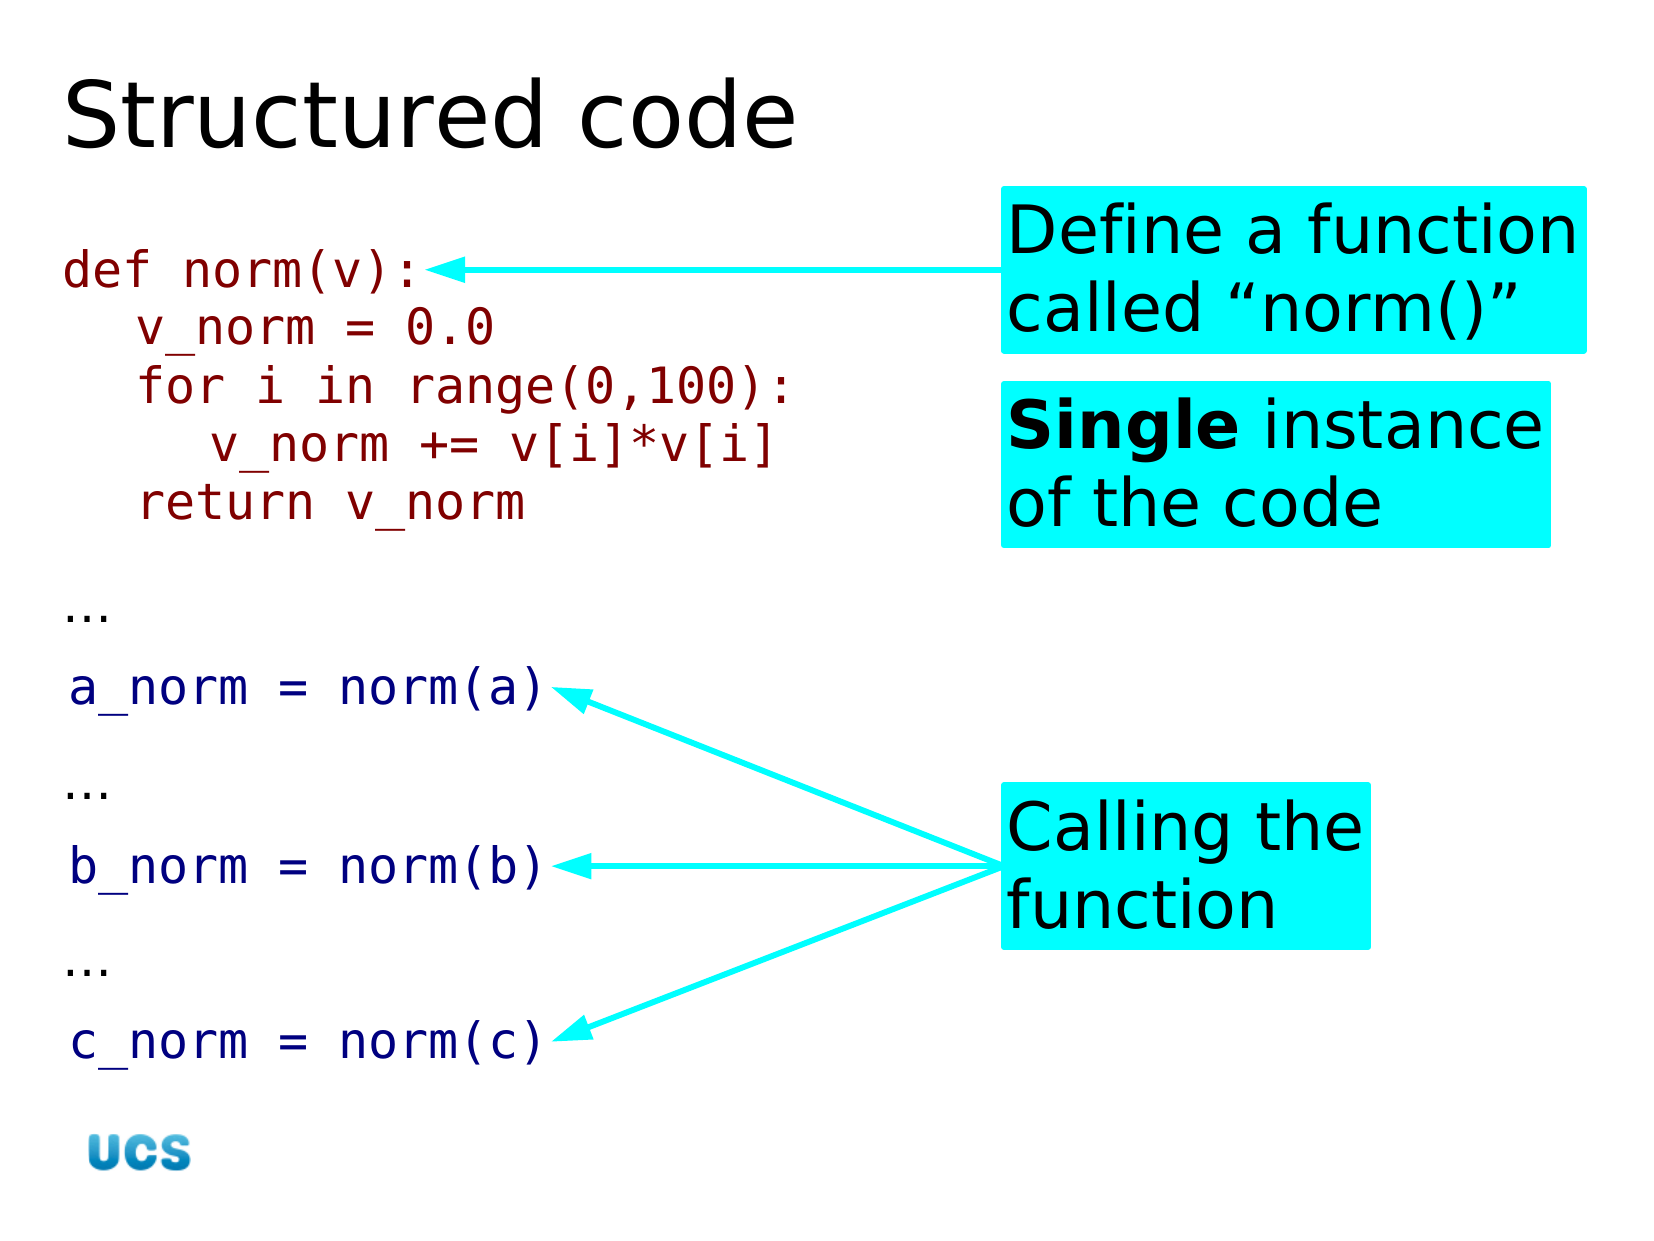

Structured code
Define a function
called “norm()”
def norm(v):
	v_norm = 0.0
	for i in range(0,100):
		v_norm += v[i]*v[i]
	return v_norm
Single instance
of the code
…
a_norm = norm(a)
…
Calling the
function
b_norm = norm(b)
…
c_norm = norm(c)